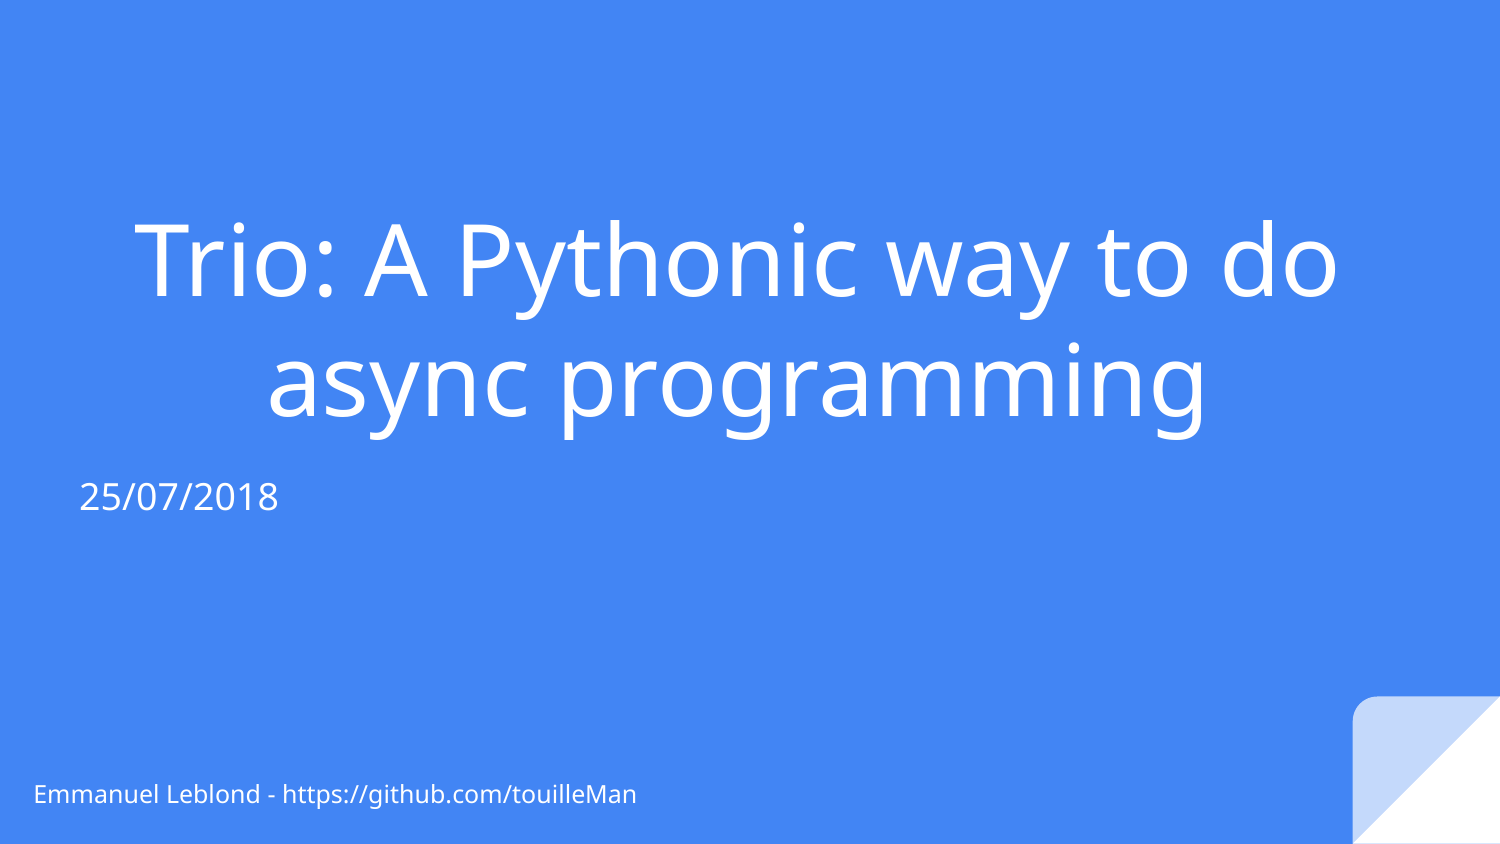

# Trio: A Pythonic way to do async programming
25/07/2018
Emmanuel Leblond - https://github.com/touilleMan